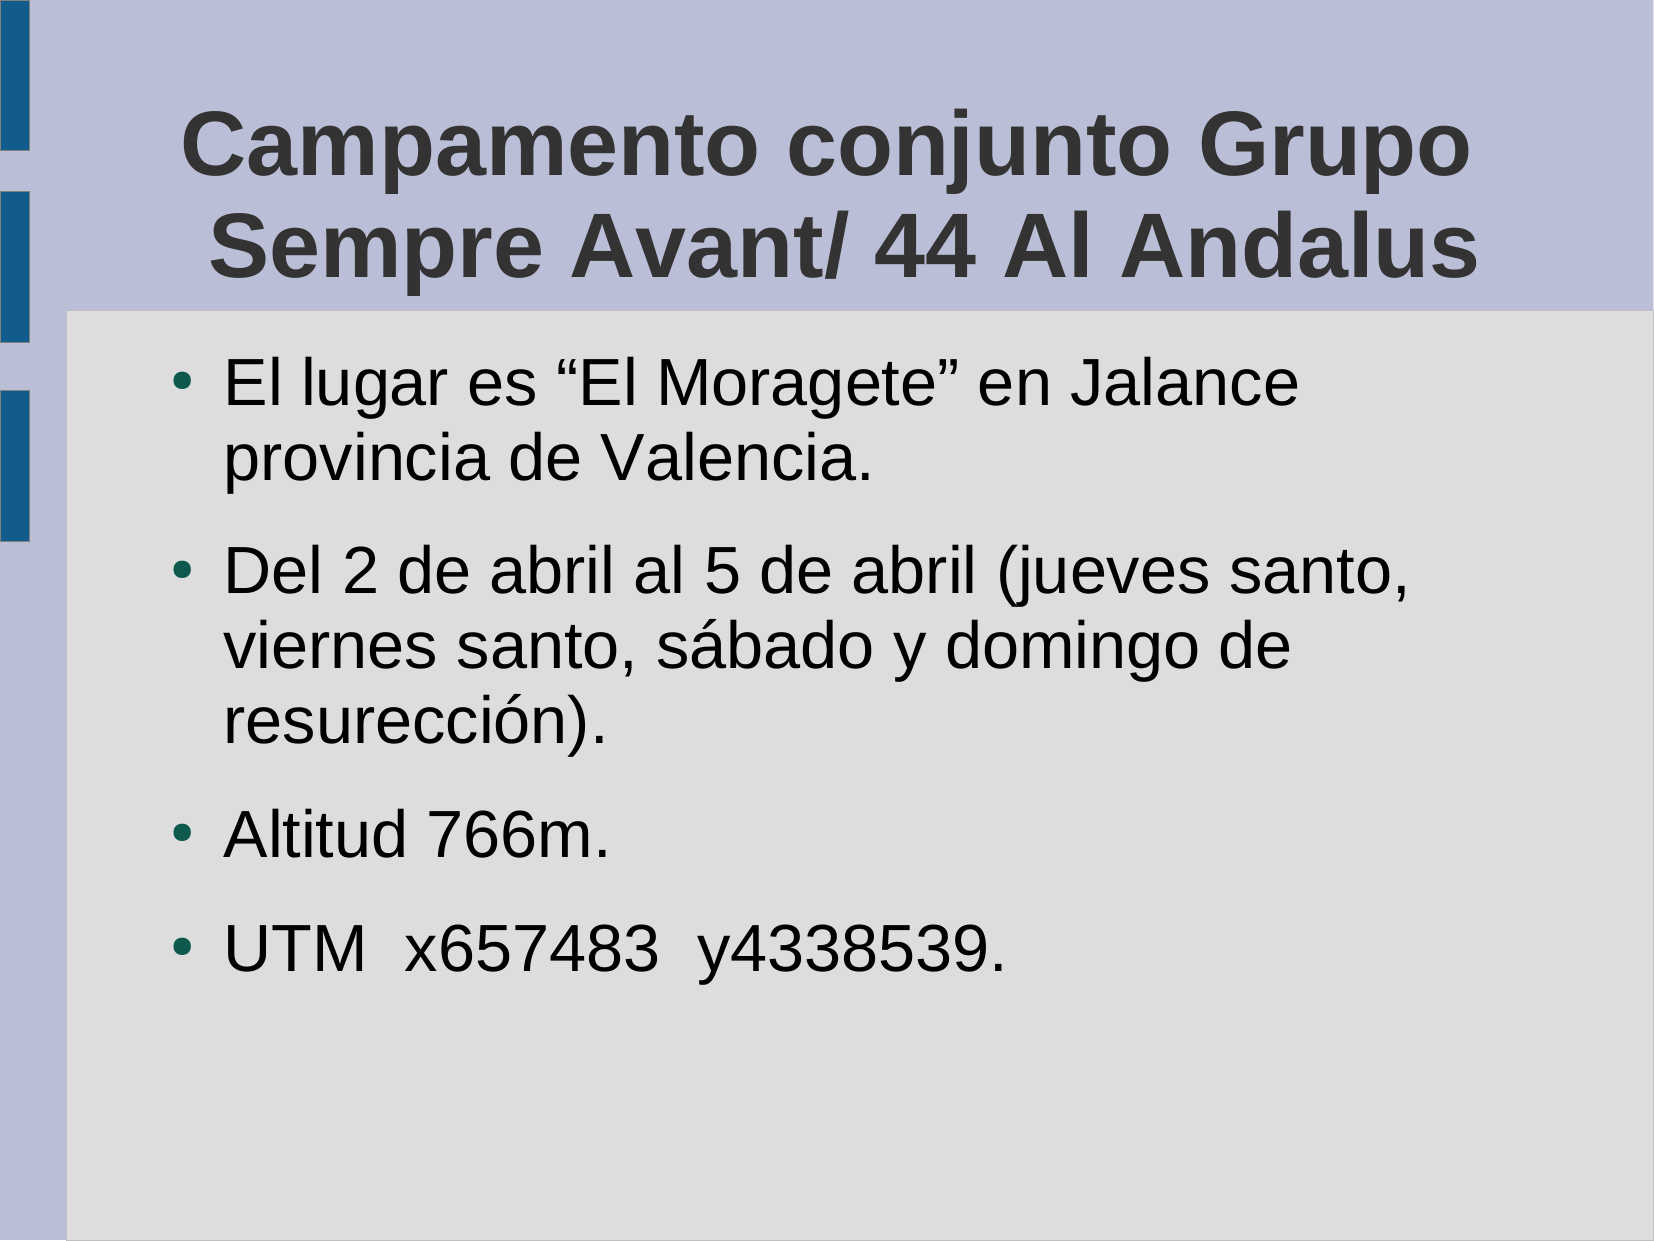

# Campamento conjunto Grupo Sempre Avant/ 44 Al Andalus
El lugar es “El Moragete” en Jalance provincia de Valencia.
Del 2 de abril al 5 de abril (jueves santo, viernes santo, sábado y domingo de resurección).
Altitud 766m.
UTM x657483 y4338539.